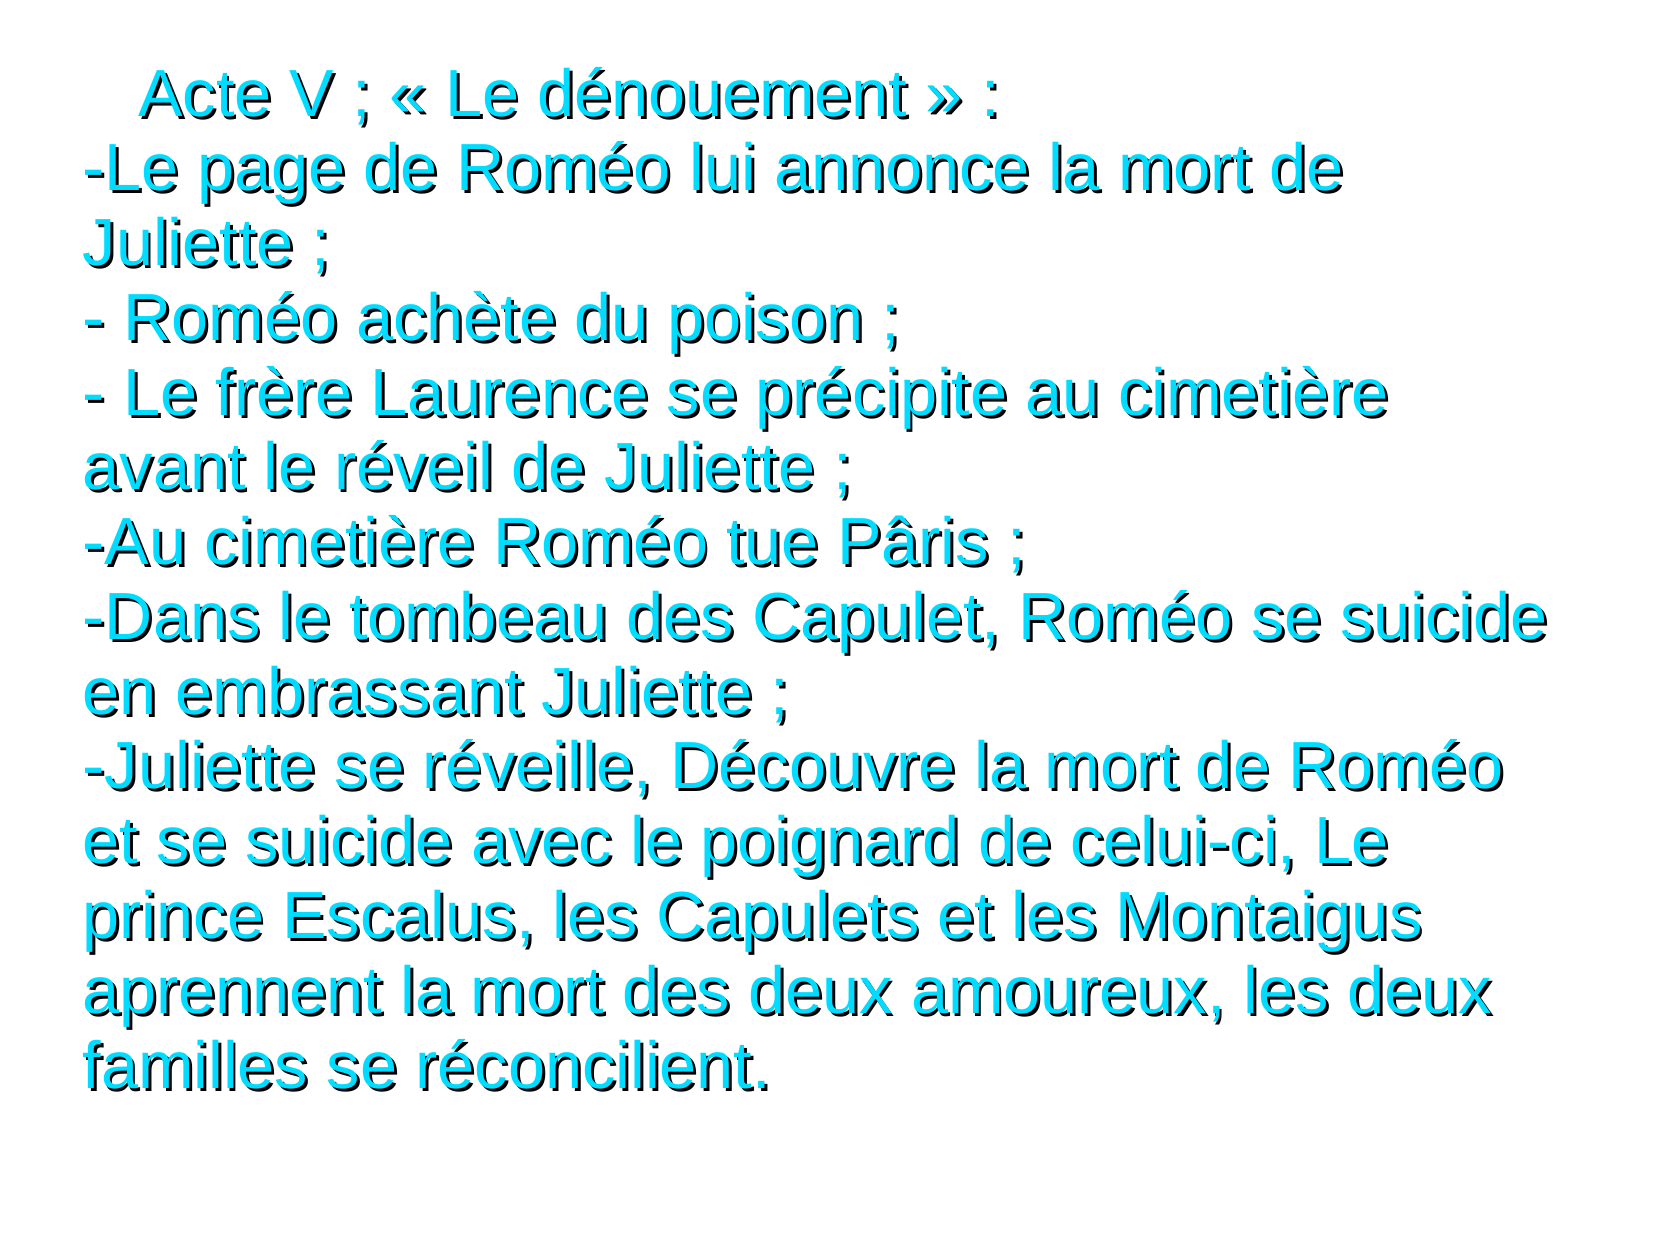

# Acte V ; « Le dénouement » :
-Le page de Roméo lui annonce la mort de Juliette ;
- Roméo achète du poison ;
- Le frère Laurence se précipite au cimetière avant le réveil de Juliette ;
-Au cimetière Roméo tue Pâris ;
-Dans le tombeau des Capulet, Roméo se suicide en embrassant Juliette ;
-Juliette se réveille, Découvre la mort de Roméo et se suicide avec le poignard de celui-ci, Le prince Escalus, les Capulets et les Montaigus aprennent la mort des deux amoureux, les deux familles se réconcilient.